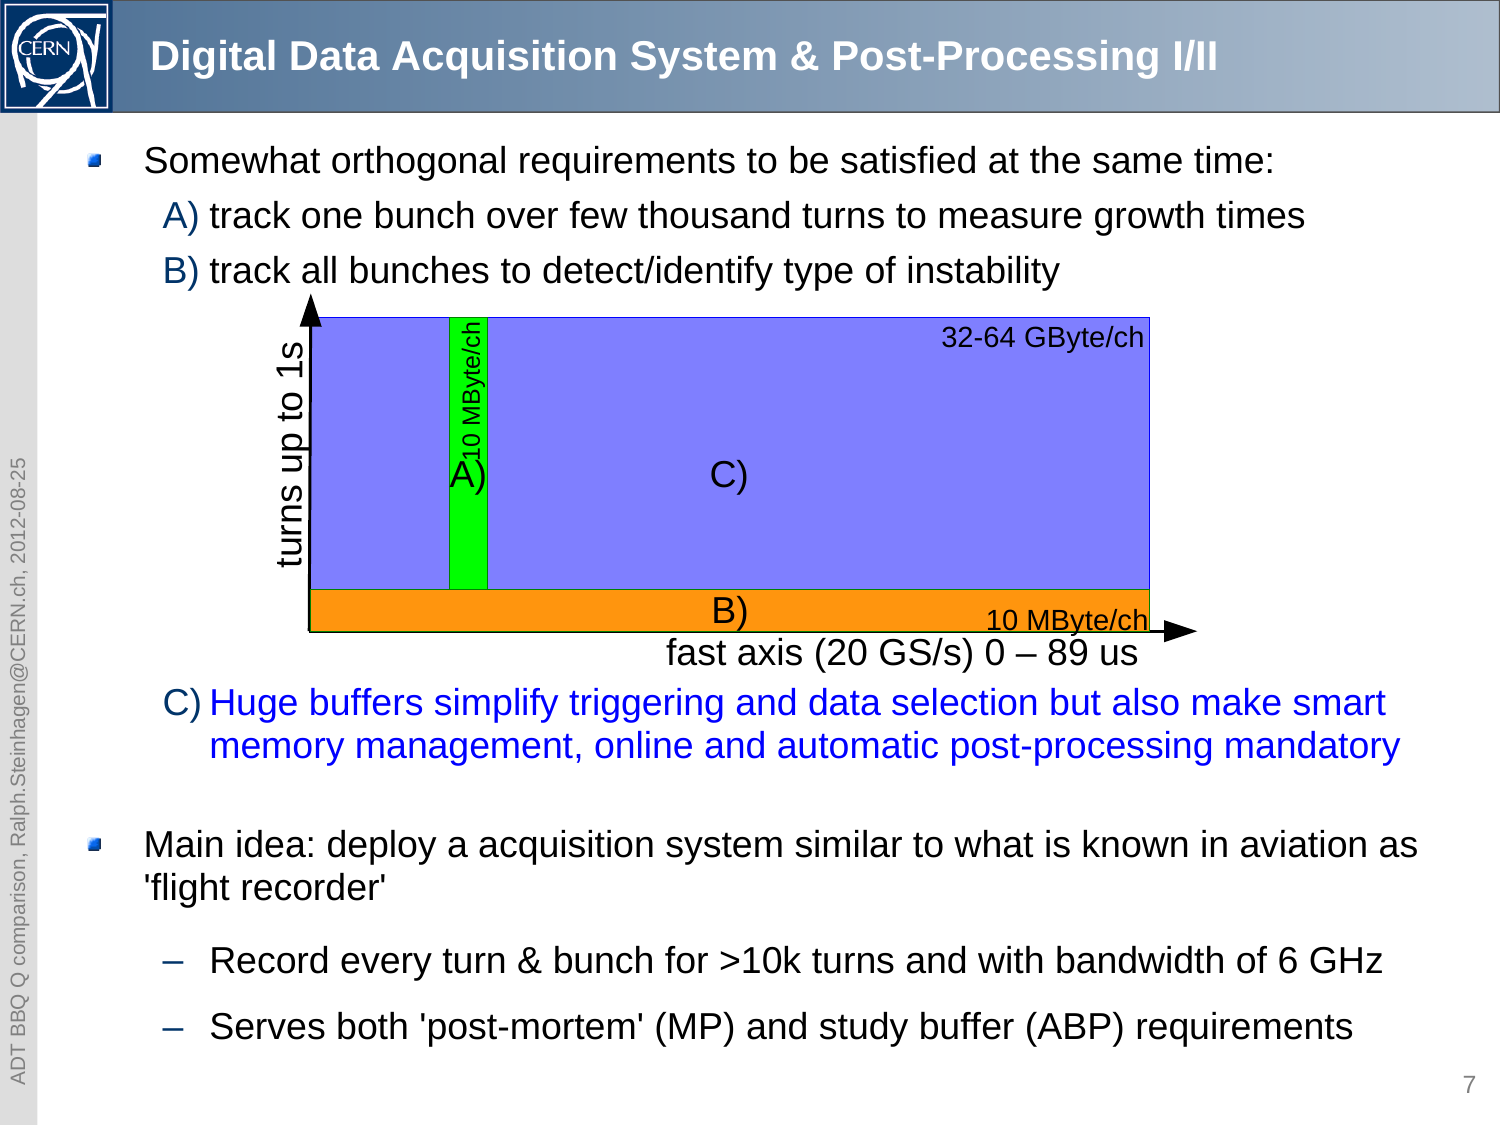

# Digital Data Acquisition System & Post-Processing I/II
Somewhat orthogonal requirements to be satisfied at the same time:
track one bunch over few thousand turns to measure growth times
track all bunches to detect/identify type of instability
Huge buffers simplify triggering and data selection but also make smart memory management, online and automatic post-processing mandatory
Main idea: deploy a acquisition system similar to what is known in aviation as 'flight recorder'
Record every turn & bunch for >10k turns and with bandwidth of 6 GHz
Serves both 'post-mortem' (MP) and study buffer (ABP) requirements
turns up to 1s
32-64 GByte/ch
C)
A)
10 MByte/ch
B)
10 MByte/ch
fast axis (20 GS/s) 0 – 89 us